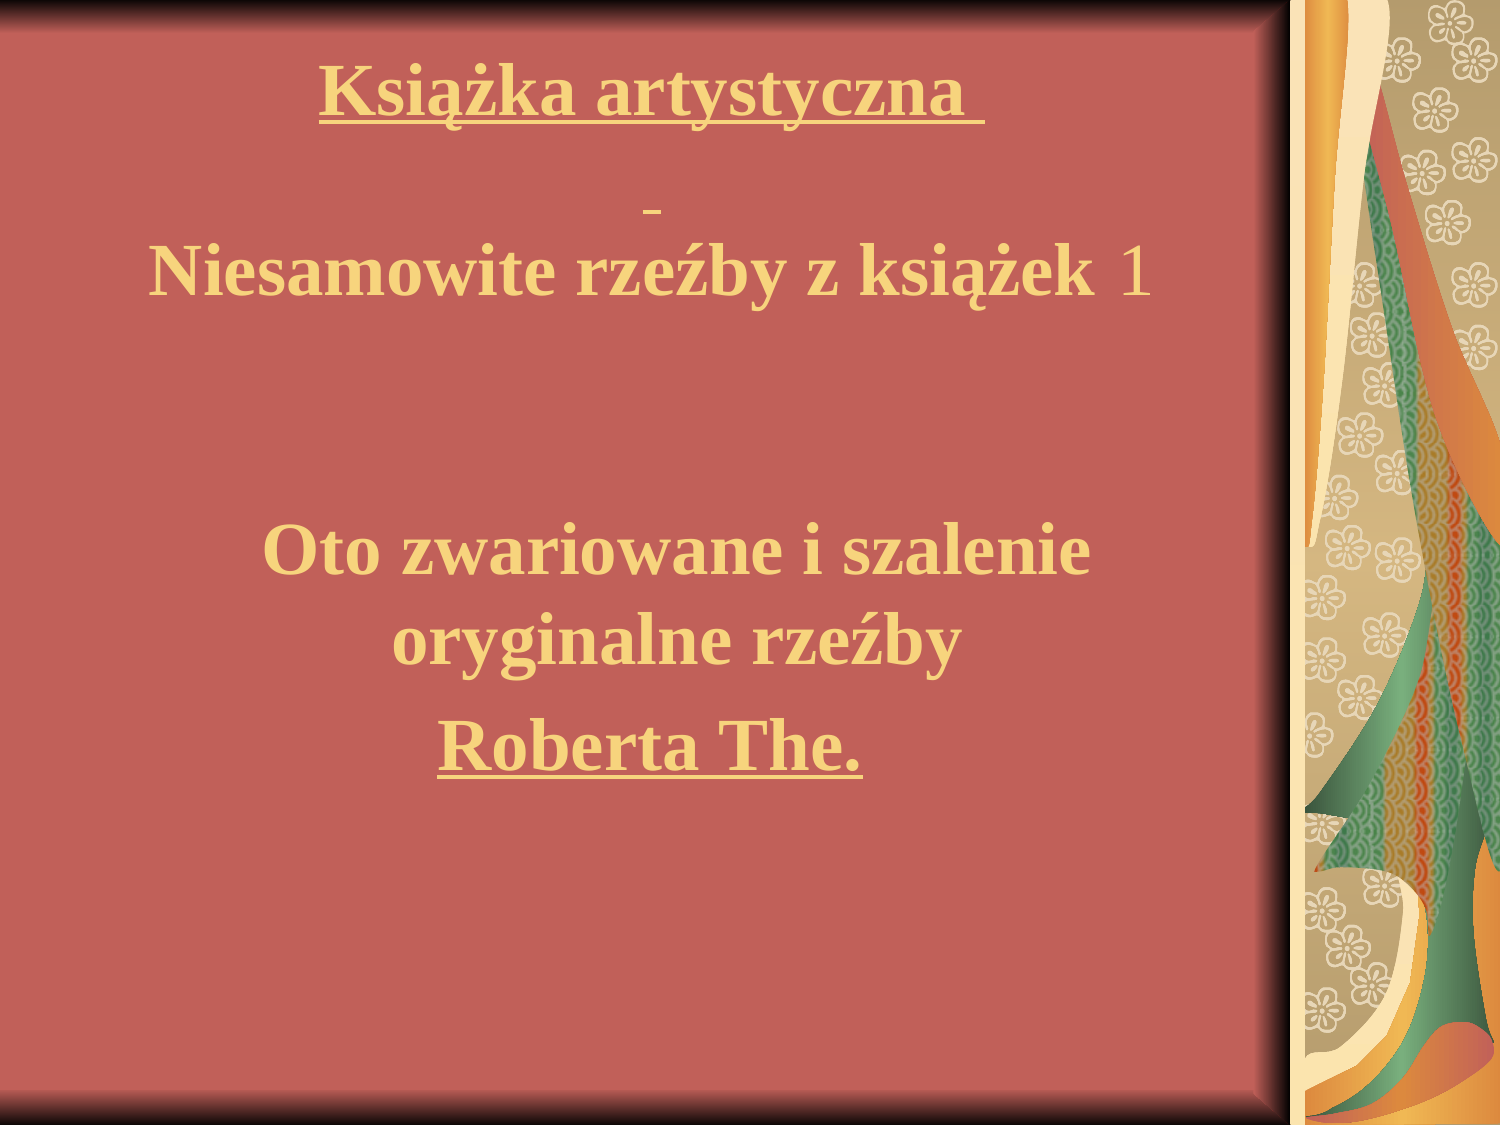

# Książka artystyczna Niesamowite rzeźby z książek 1
	Oto zwariowane i szalenie oryginalne rzeźby
 Roberta The.